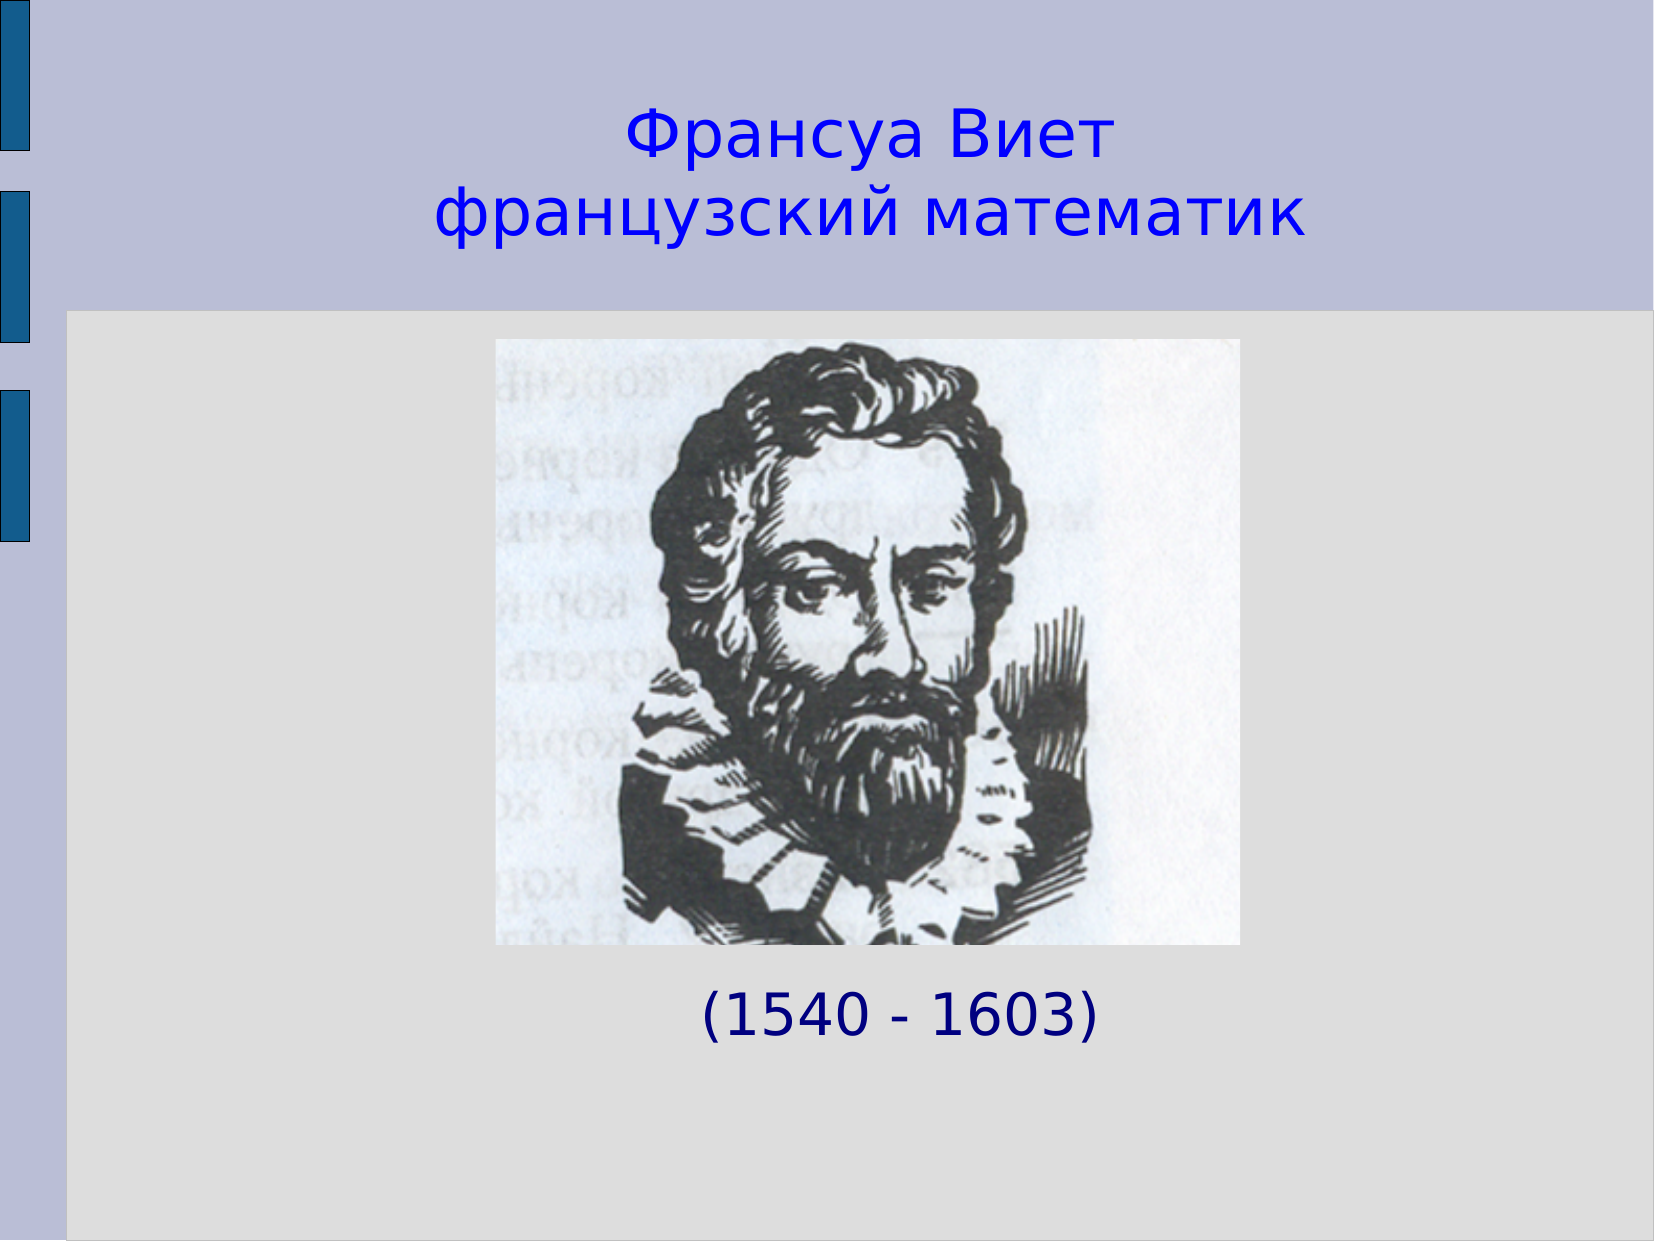

Франсуа Виет
французский математик
(1540 - 1603)